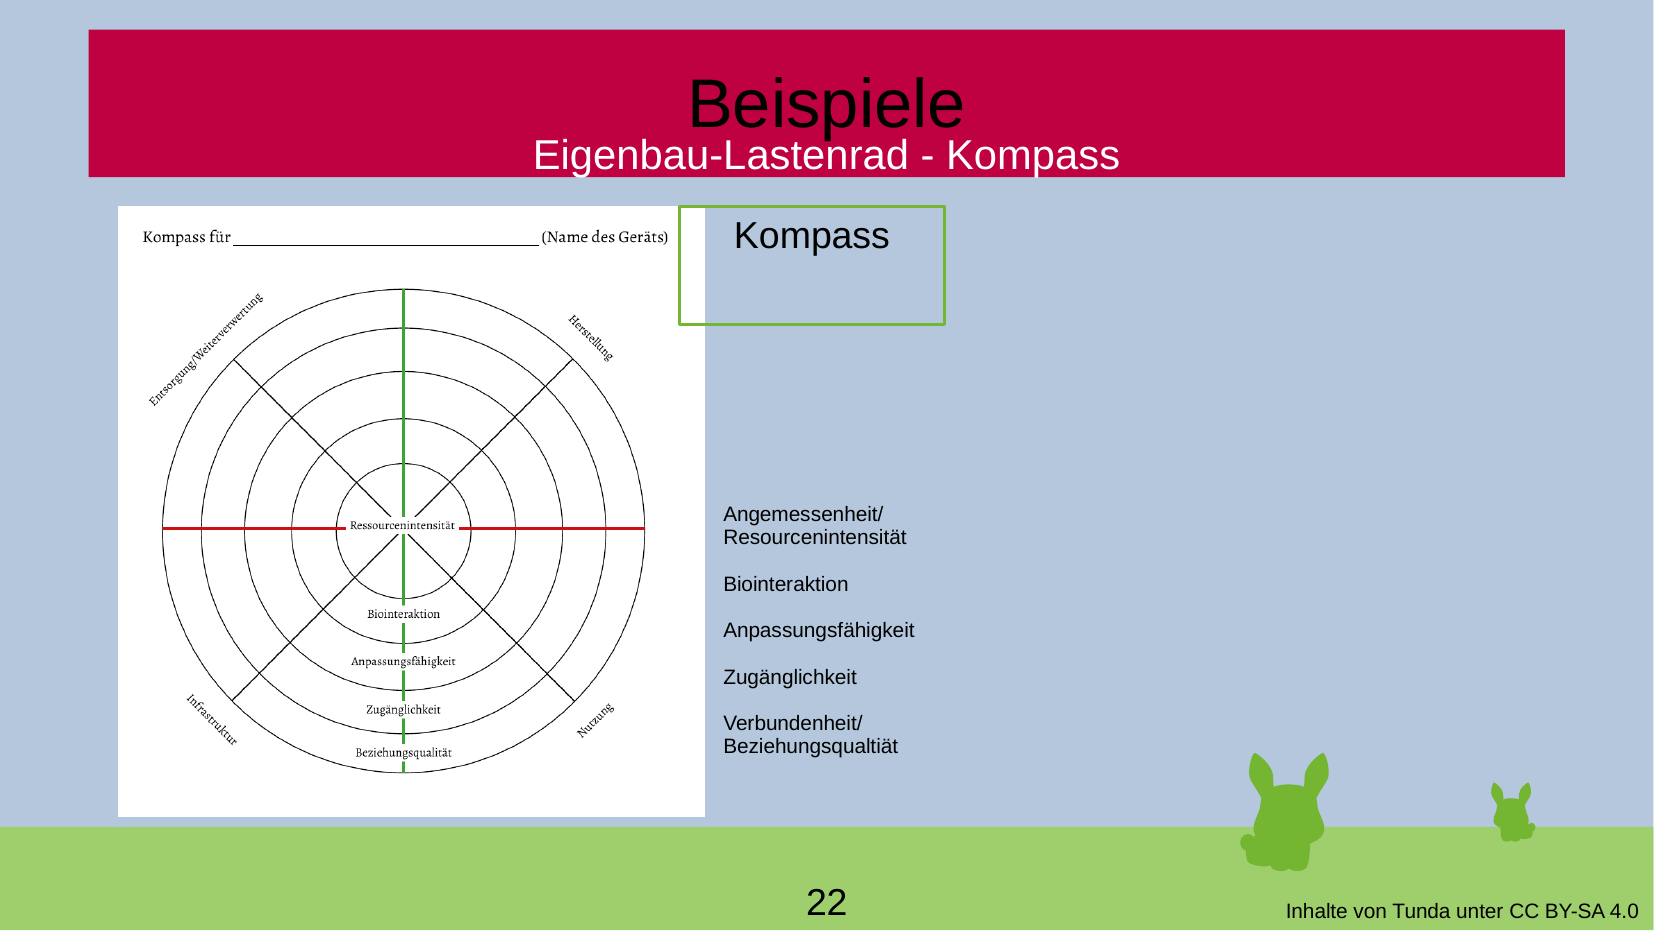

# Beispiele
Eigenbau-Lastenrad - Kompass
Kompass
Angemessenheit/Resourcenintensität
Biointeraktion
Anpassungsfähigkeit
Zugänglichkeit
Verbundenheit/Beziehungsqualtiät
Inhalte von Tunda unter CC BY-SA 4.0